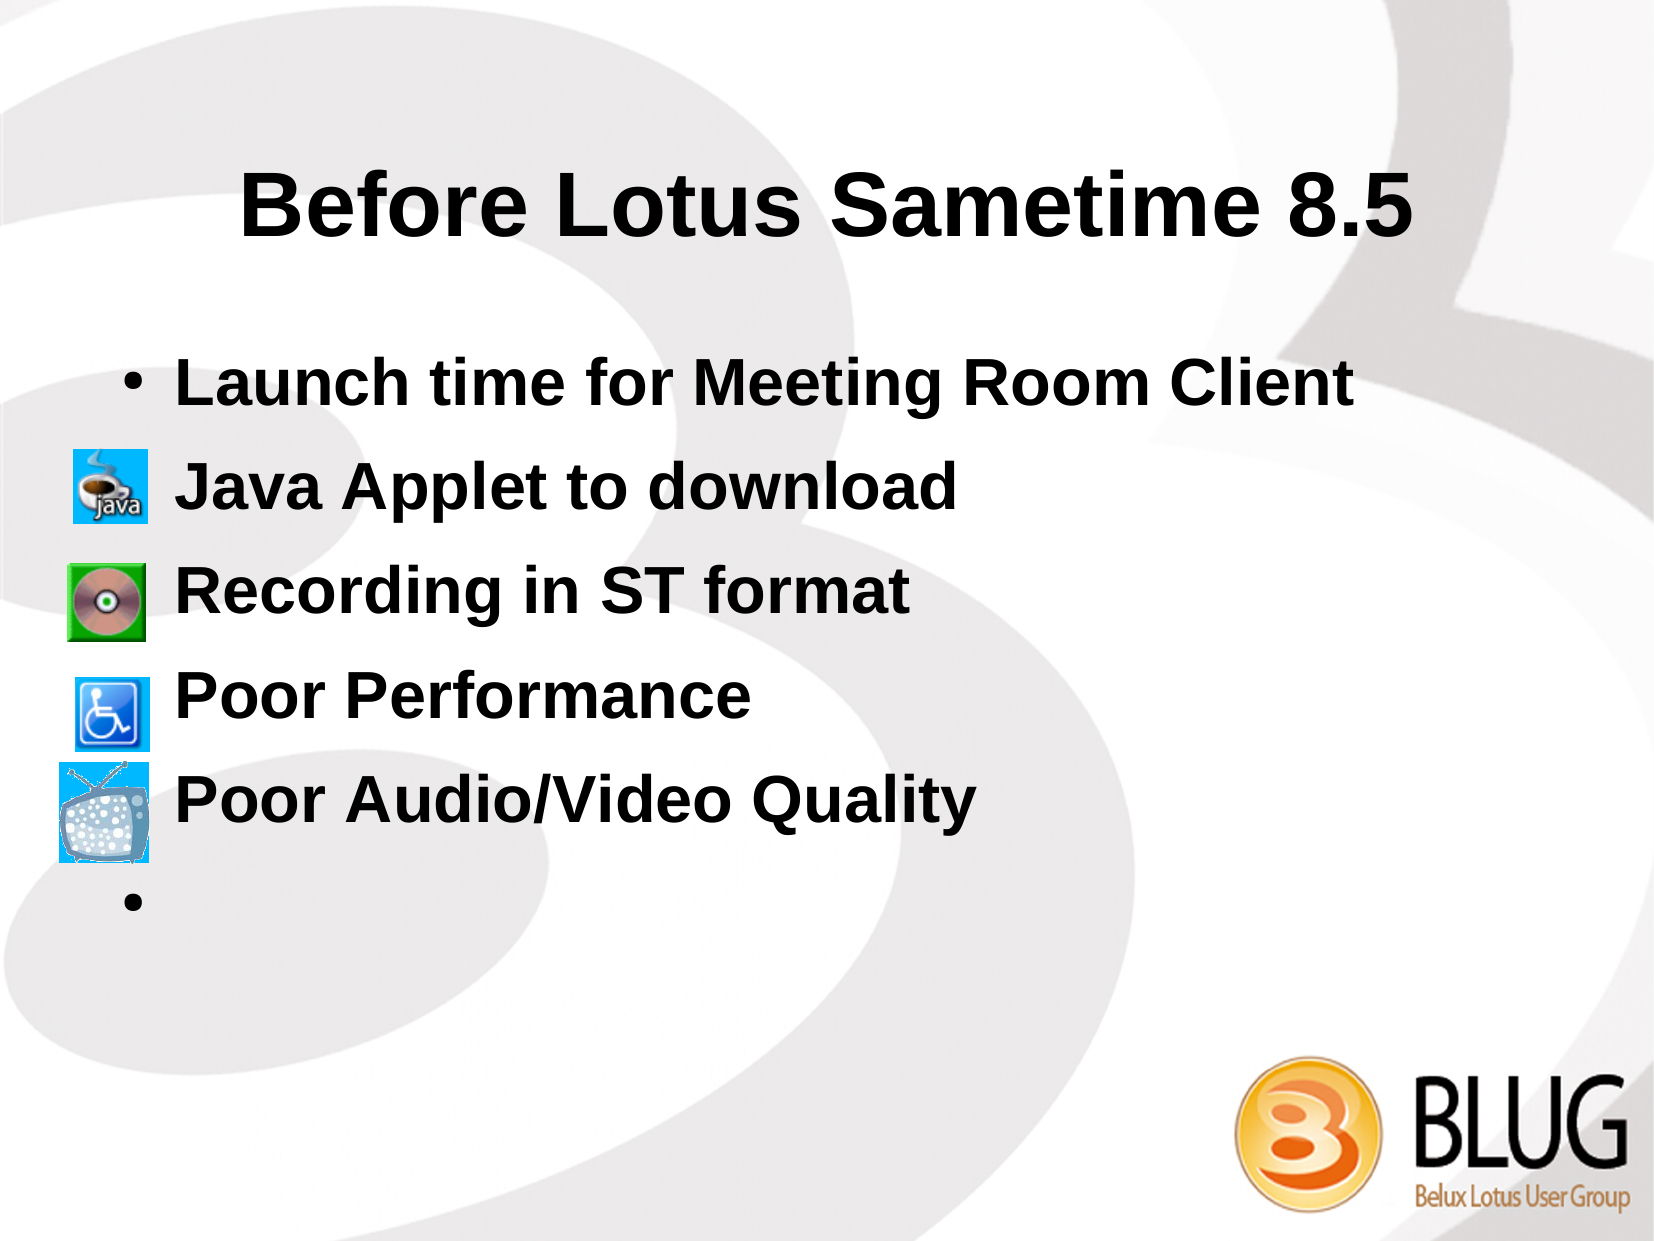

# Before Lotus Sametime 8.5
Launch time for Meeting Room Client
Java Applet to download
Recording in ST format
Poor Performance
Poor Audio/Video Quality